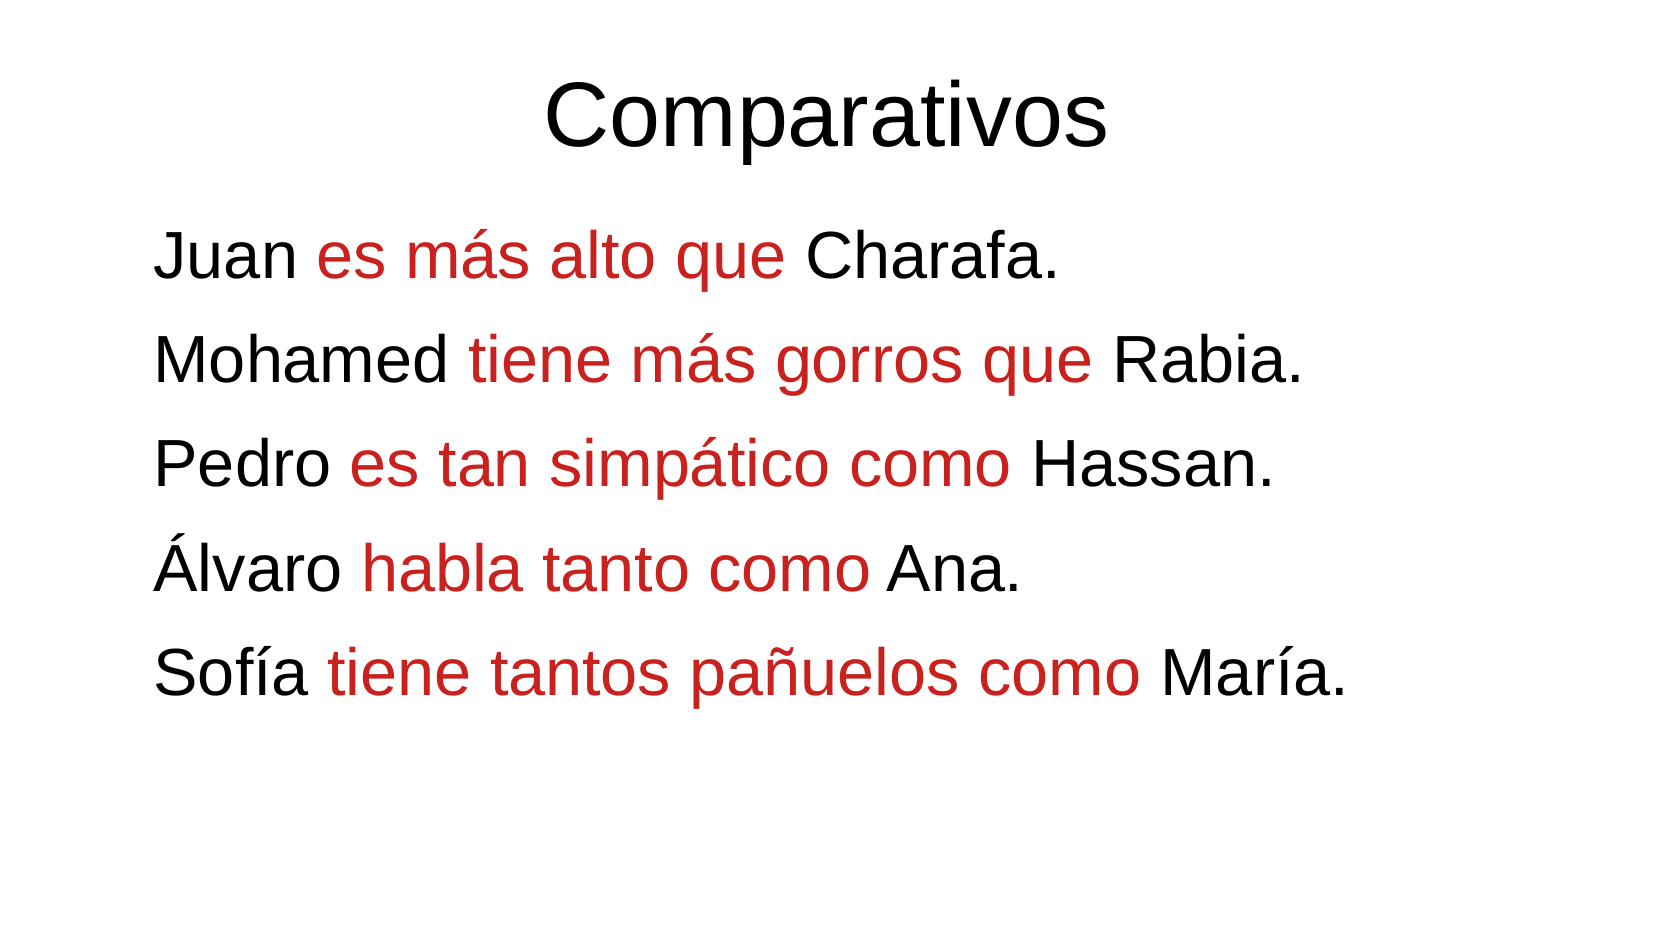

# Comparativos
Juan es más alto que Charafa.
Mohamed tiene más gorros que Rabia.
Pedro es tan simpático como Hassan.
Álvaro habla tanto como Ana.
Sofía tiene tantos pañuelos como María.